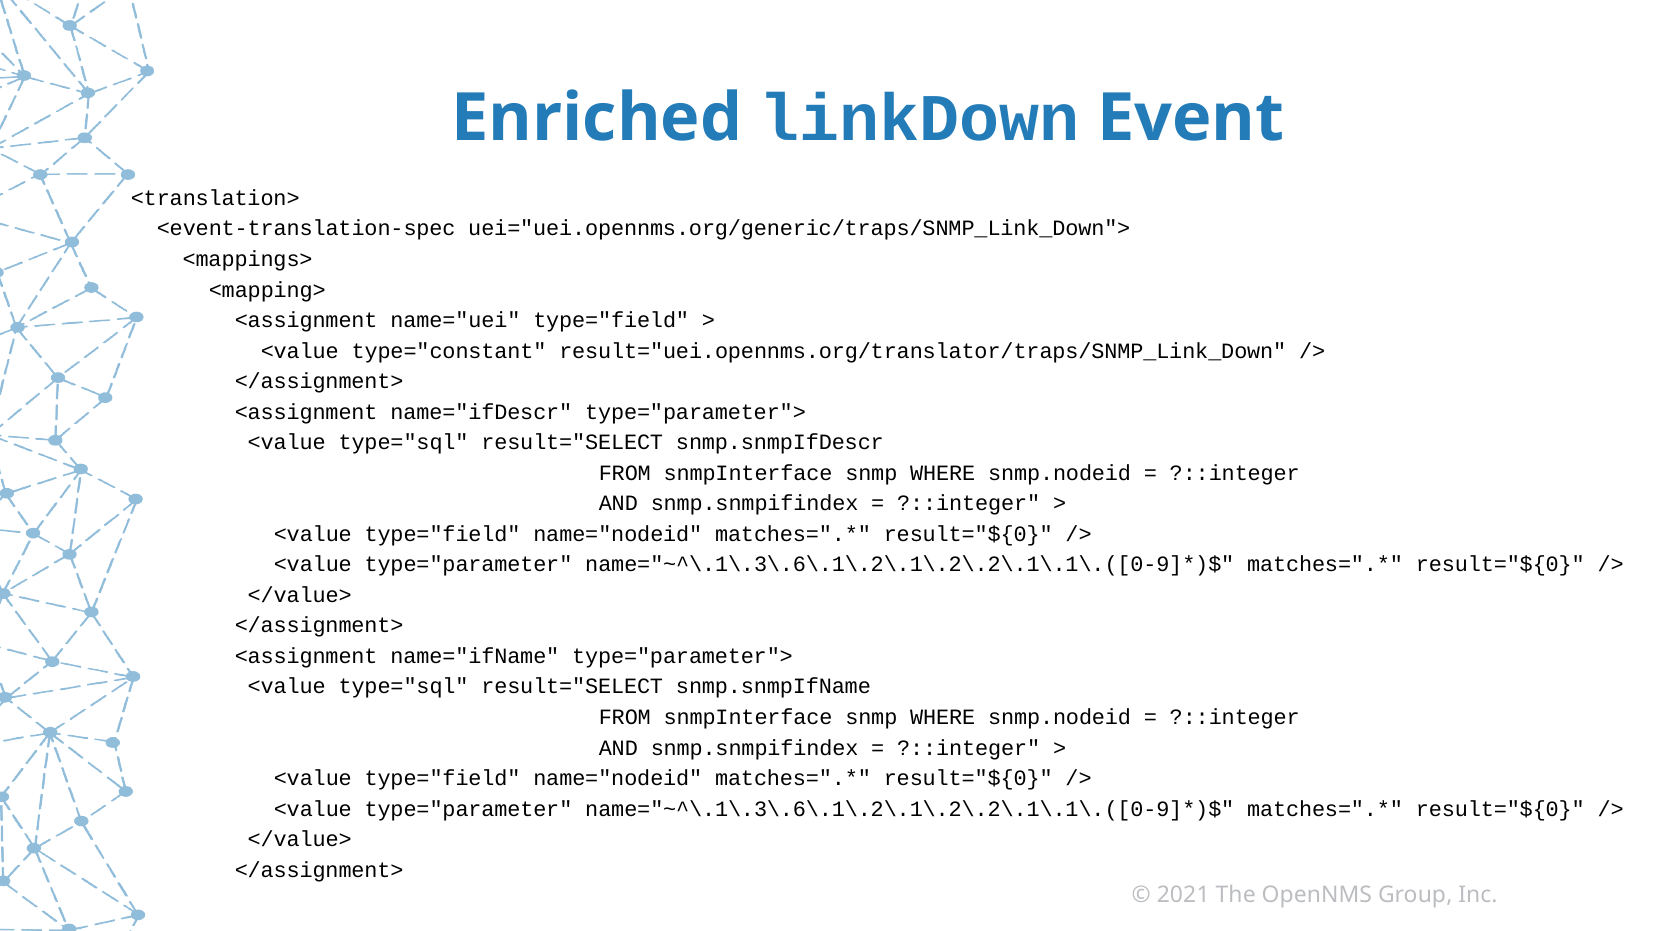

# Enriched linkDown Event
 <translation>
 <event-translation-spec uei="uei.opennms.org/generic/traps/SNMP_Link_Down">
 <mappings>
 <mapping>
 <assignment name="uei" type="field" >
 <value type="constant" result="uei.opennms.org/translator/traps/SNMP_Link_Down" />
 </assignment>
 <assignment name="ifDescr" type="parameter">
 <value type="sql" result="SELECT snmp.snmpIfDescr
 FROM snmpInterface snmp WHERE snmp.nodeid = ?::integer
 AND snmp.snmpifindex = ?::integer" >
 <value type="field" name="nodeid" matches=".*" result="${0}" />
 <value type="parameter" name="~^\.1\.3\.6\.1\.2\.1\.2\.2\.1\.1\.([0-9]*)$" matches=".*" result="${0}" />
 </value>
 </assignment>
 <assignment name="ifName" type="parameter">
 <value type="sql" result="SELECT snmp.snmpIfName
 FROM snmpInterface snmp WHERE snmp.nodeid = ?::integer
 AND snmp.snmpifindex = ?::integer" >
 <value type="field" name="nodeid" matches=".*" result="${0}" />
 <value type="parameter" name="~^\.1\.3\.6\.1\.2\.1\.2\.2\.1\.1\.([0-9]*)$" matches=".*" result="${0}" />
 </value>
 </assignment>